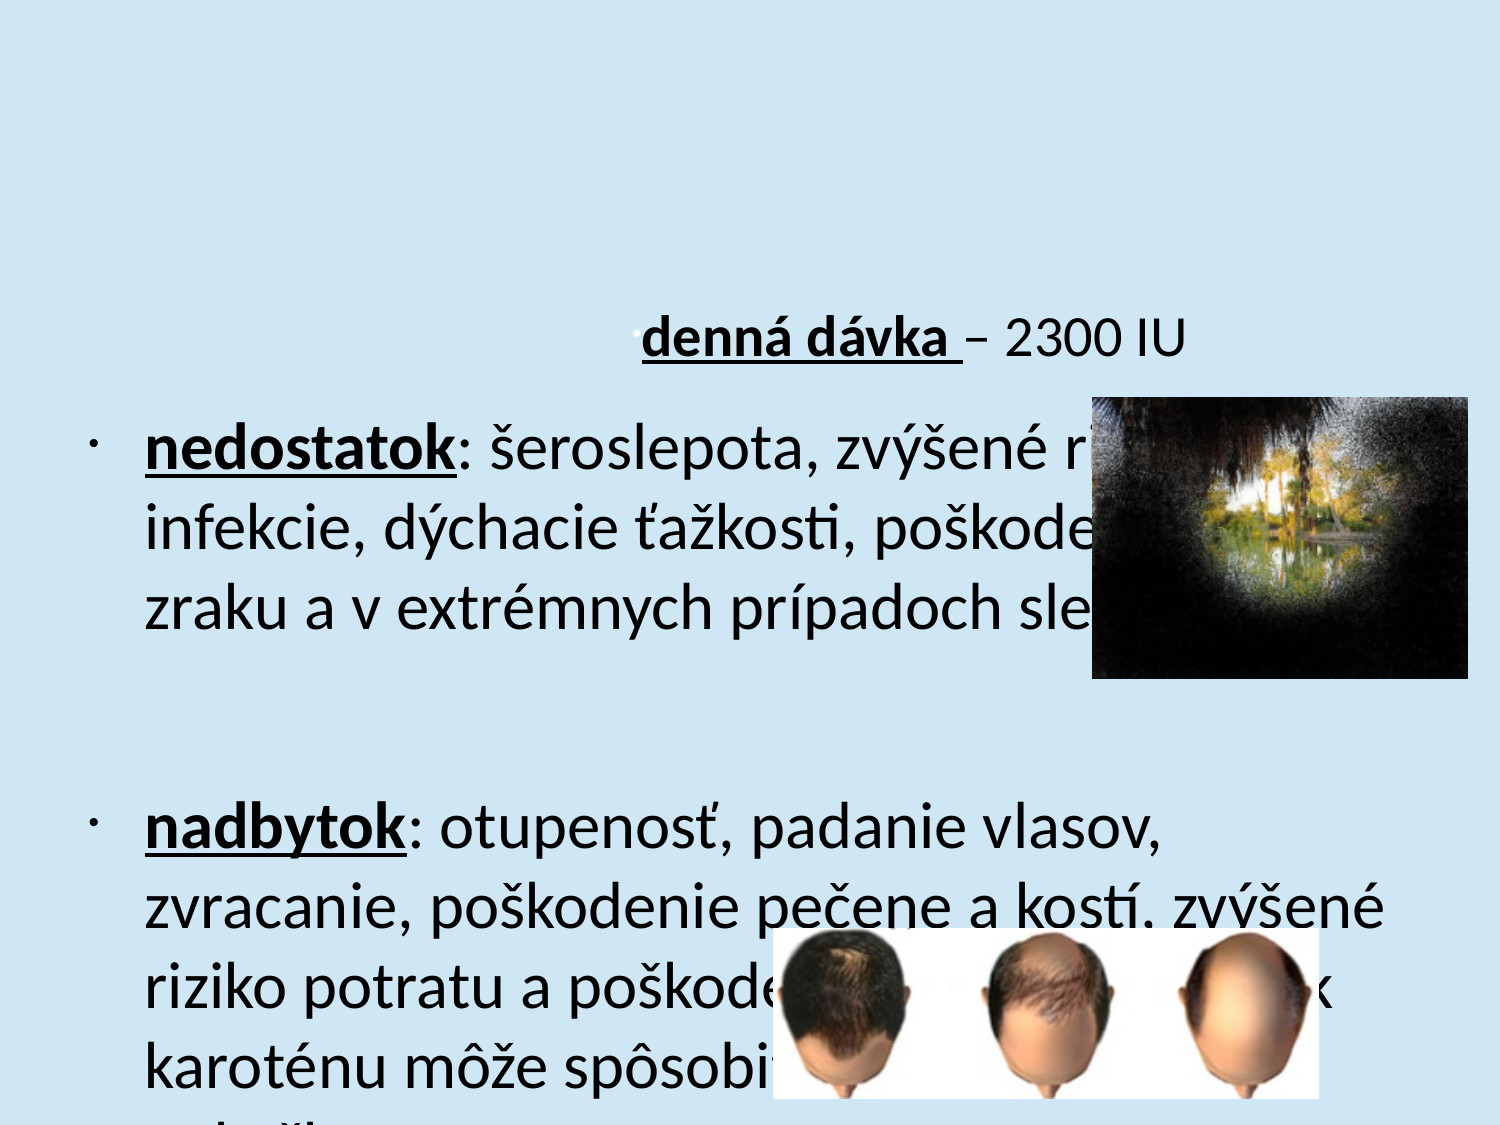

denná dávka – 2300 IU
# nedostatok: šeroslepota, zvýšené riziko infekcie, dýchacie ťažkosti, poškodenie zraku a v extrémnych prípadoch slepota
nadbytok: otupenosť, padanie vlasov, zvracanie, poškodenie pečene a kostí, zvýšené riziko potratu a poškodenia plodu, nadbytok karoténu môže spôsobiť žlté zafarbenie pokožky
šeroslepota